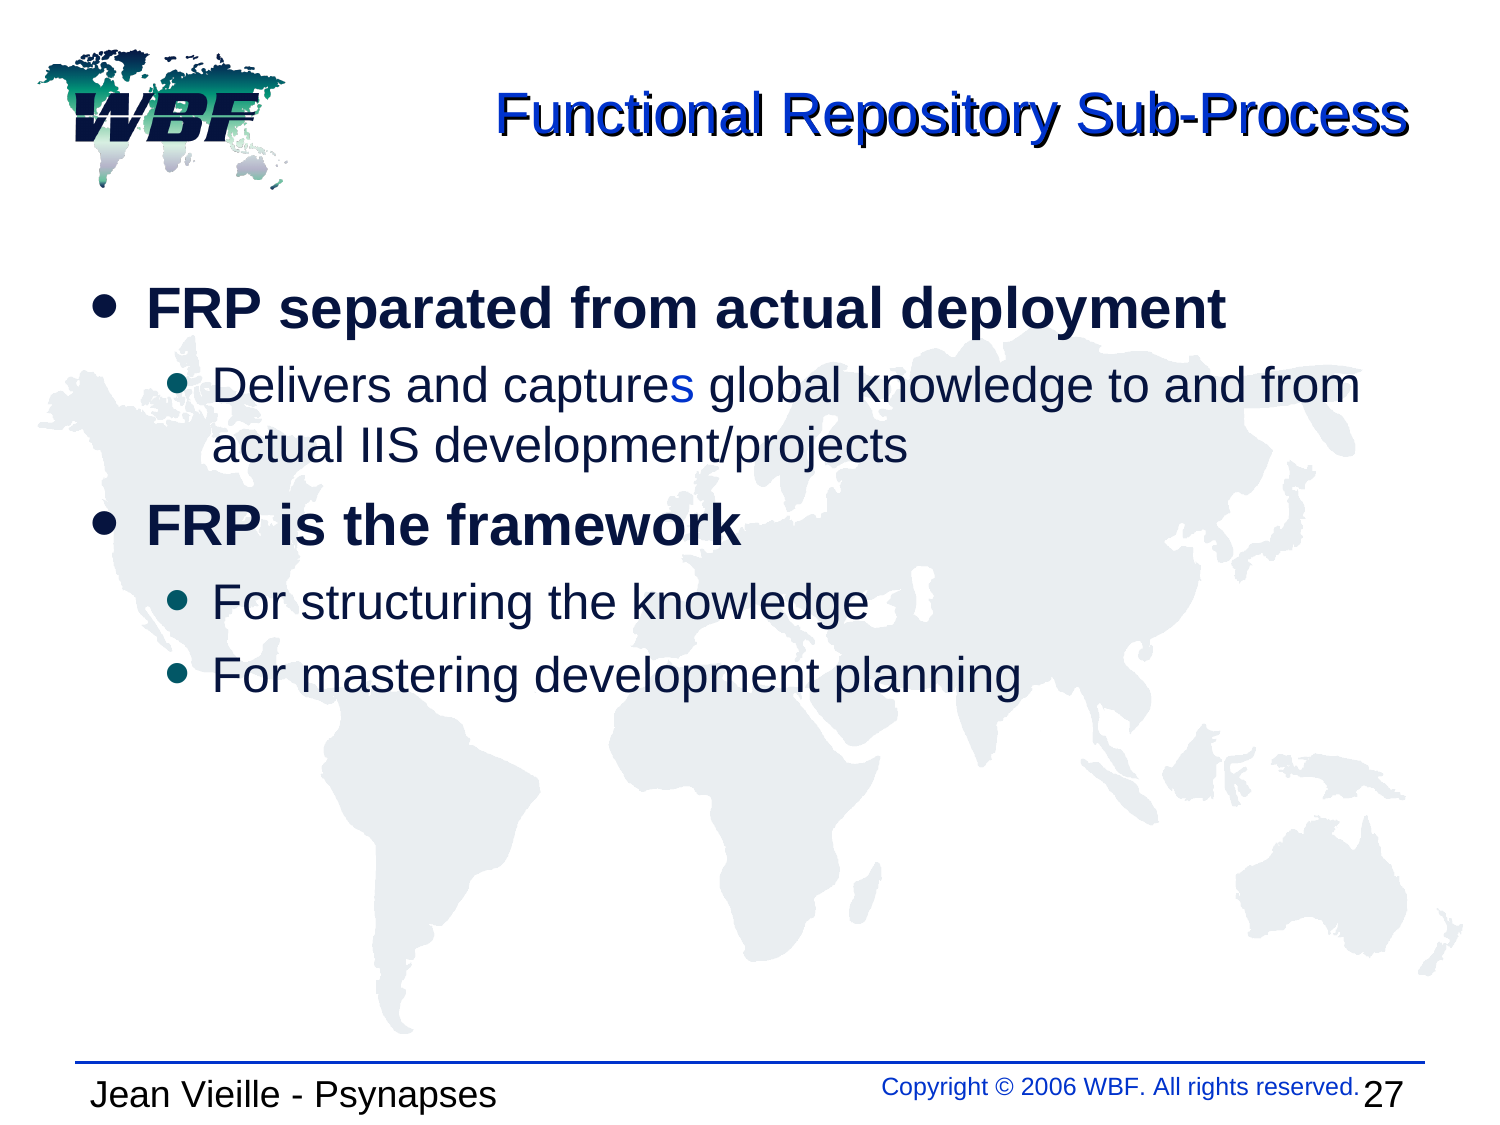

# Functional Repository Sub-Process
FRP separated from actual deployment
Delivers and captures global knowledge to and from actual IIS development/projects
FRP is the framework
For structuring the knowledge
For mastering development planning
Jean Vieille - Psynapses
27